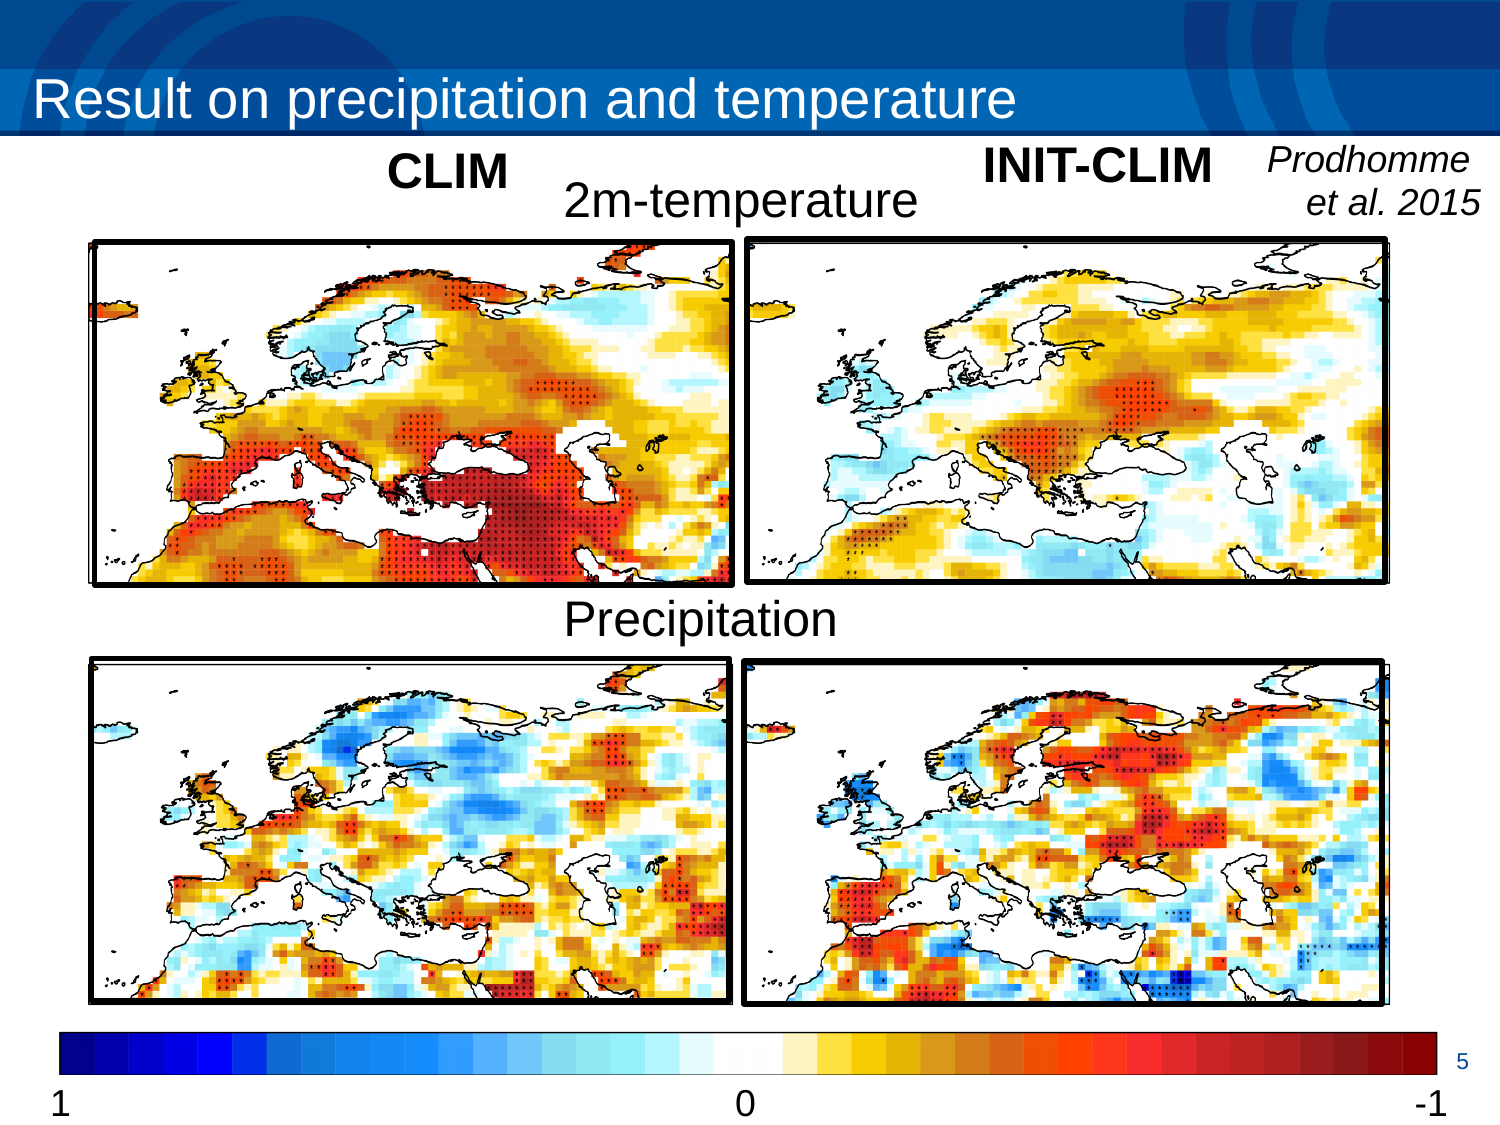

# Result on precipitation and temperature
INIT-CLIM
Prodhomme
et al. 2015
CLIM
2m-temperature
Precipitation
1
0
-1